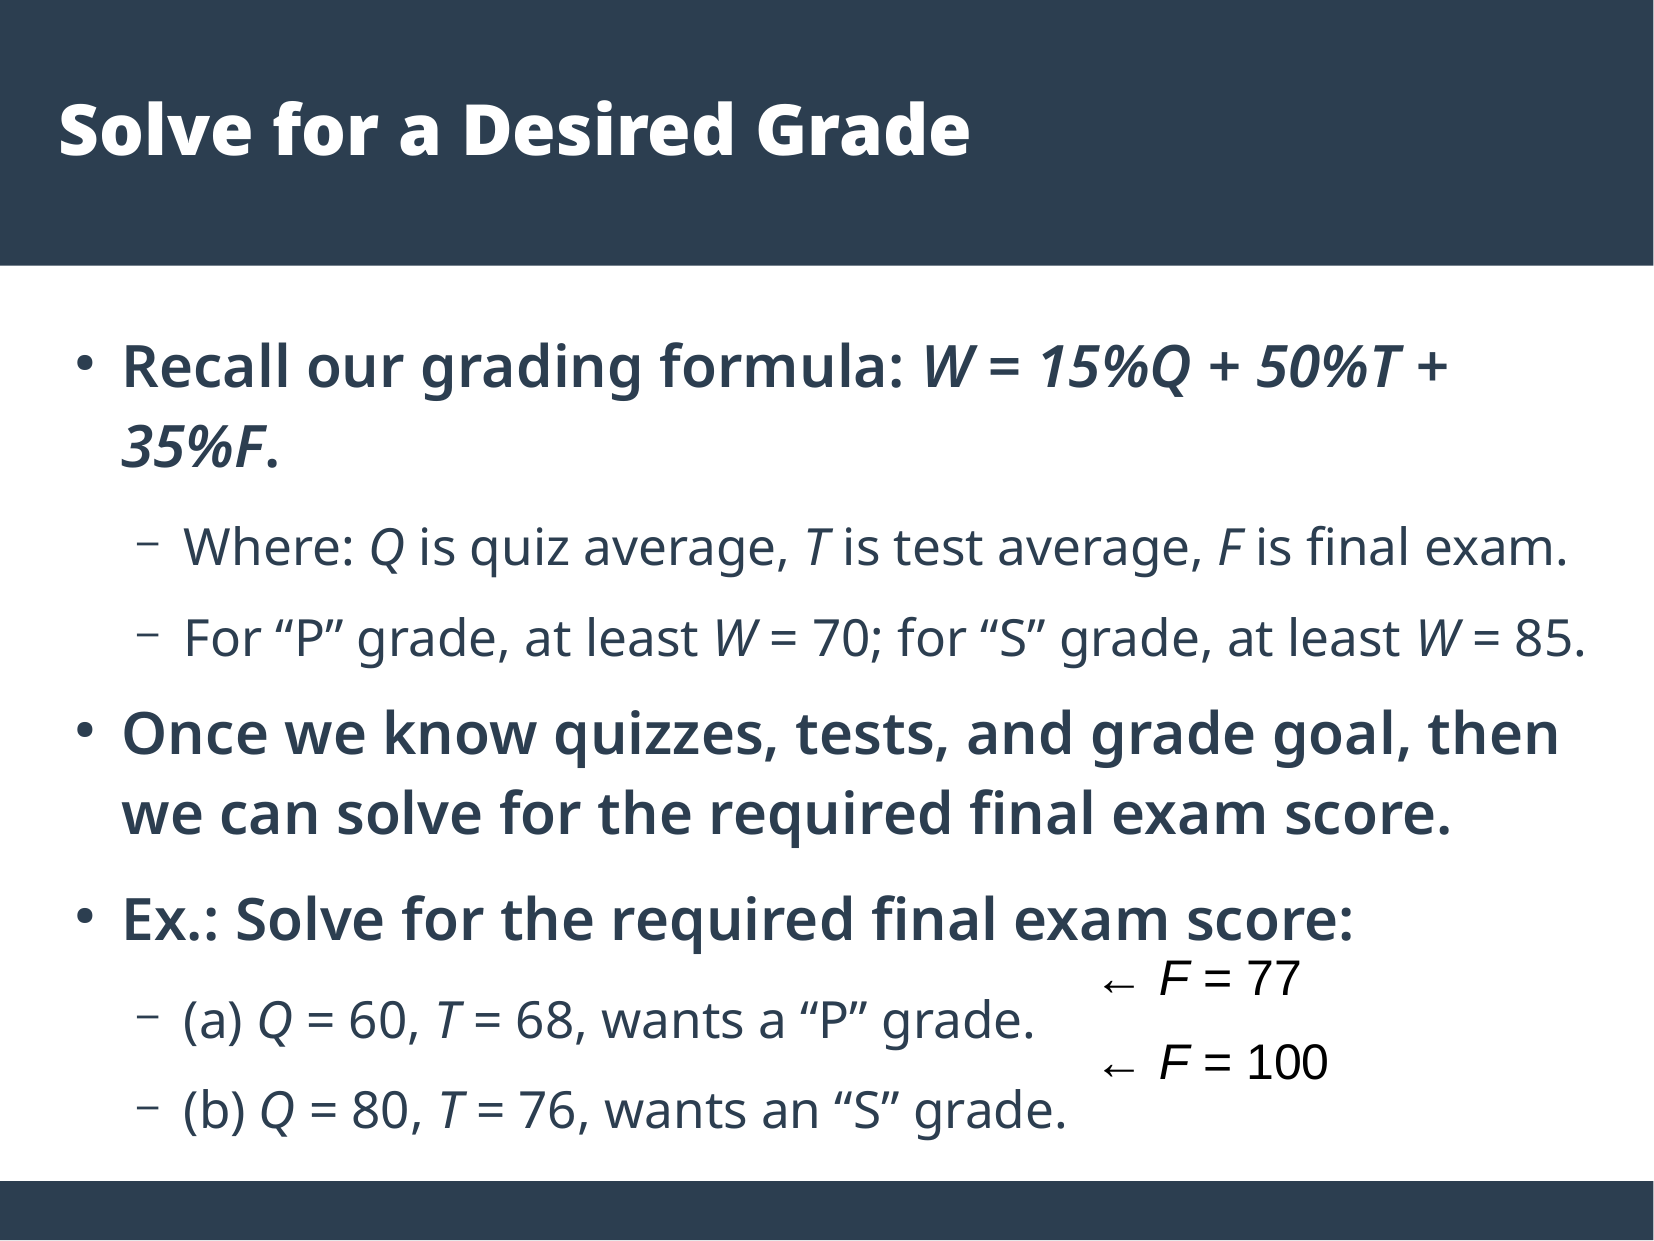

# Solve for a Desired Grade
Recall our grading formula: W = 15%Q + 50%T + 35%F.
Where: Q is quiz average, T is test average, F is final exam.
For “P” grade, at least W = 70; for “S” grade, at least W = 85.
Once we know quizzes, tests, and grade goal, then we can solve for the required final exam score.
Ex.: Solve for the required final exam score:
(a) Q = 60, T = 68, wants a “P” grade.
(b) Q = 80, T = 76, wants an “S” grade.
← F = 77
← F = 100